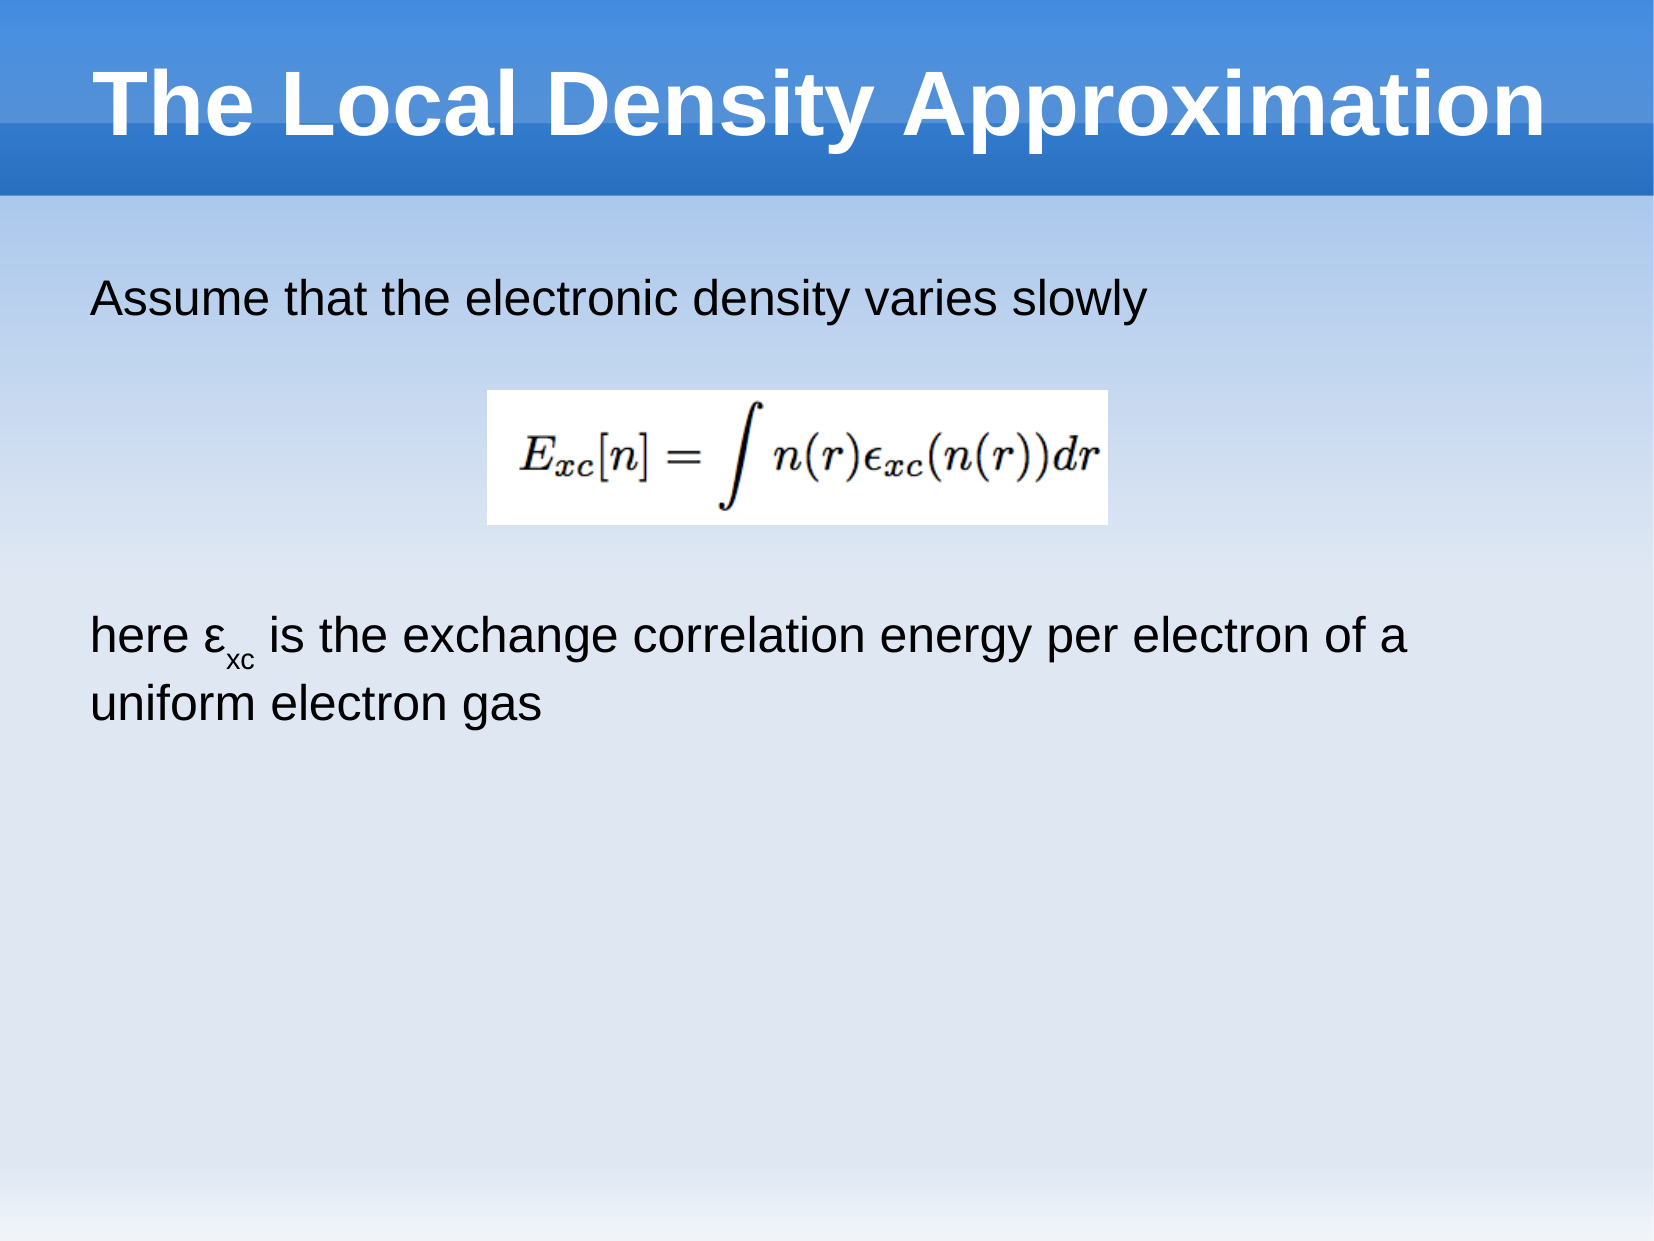

# The Local Density Approximation
Assume that the electronic density varies slowly
here εxc is the exchange correlation energy per electron of a uniform electron gas